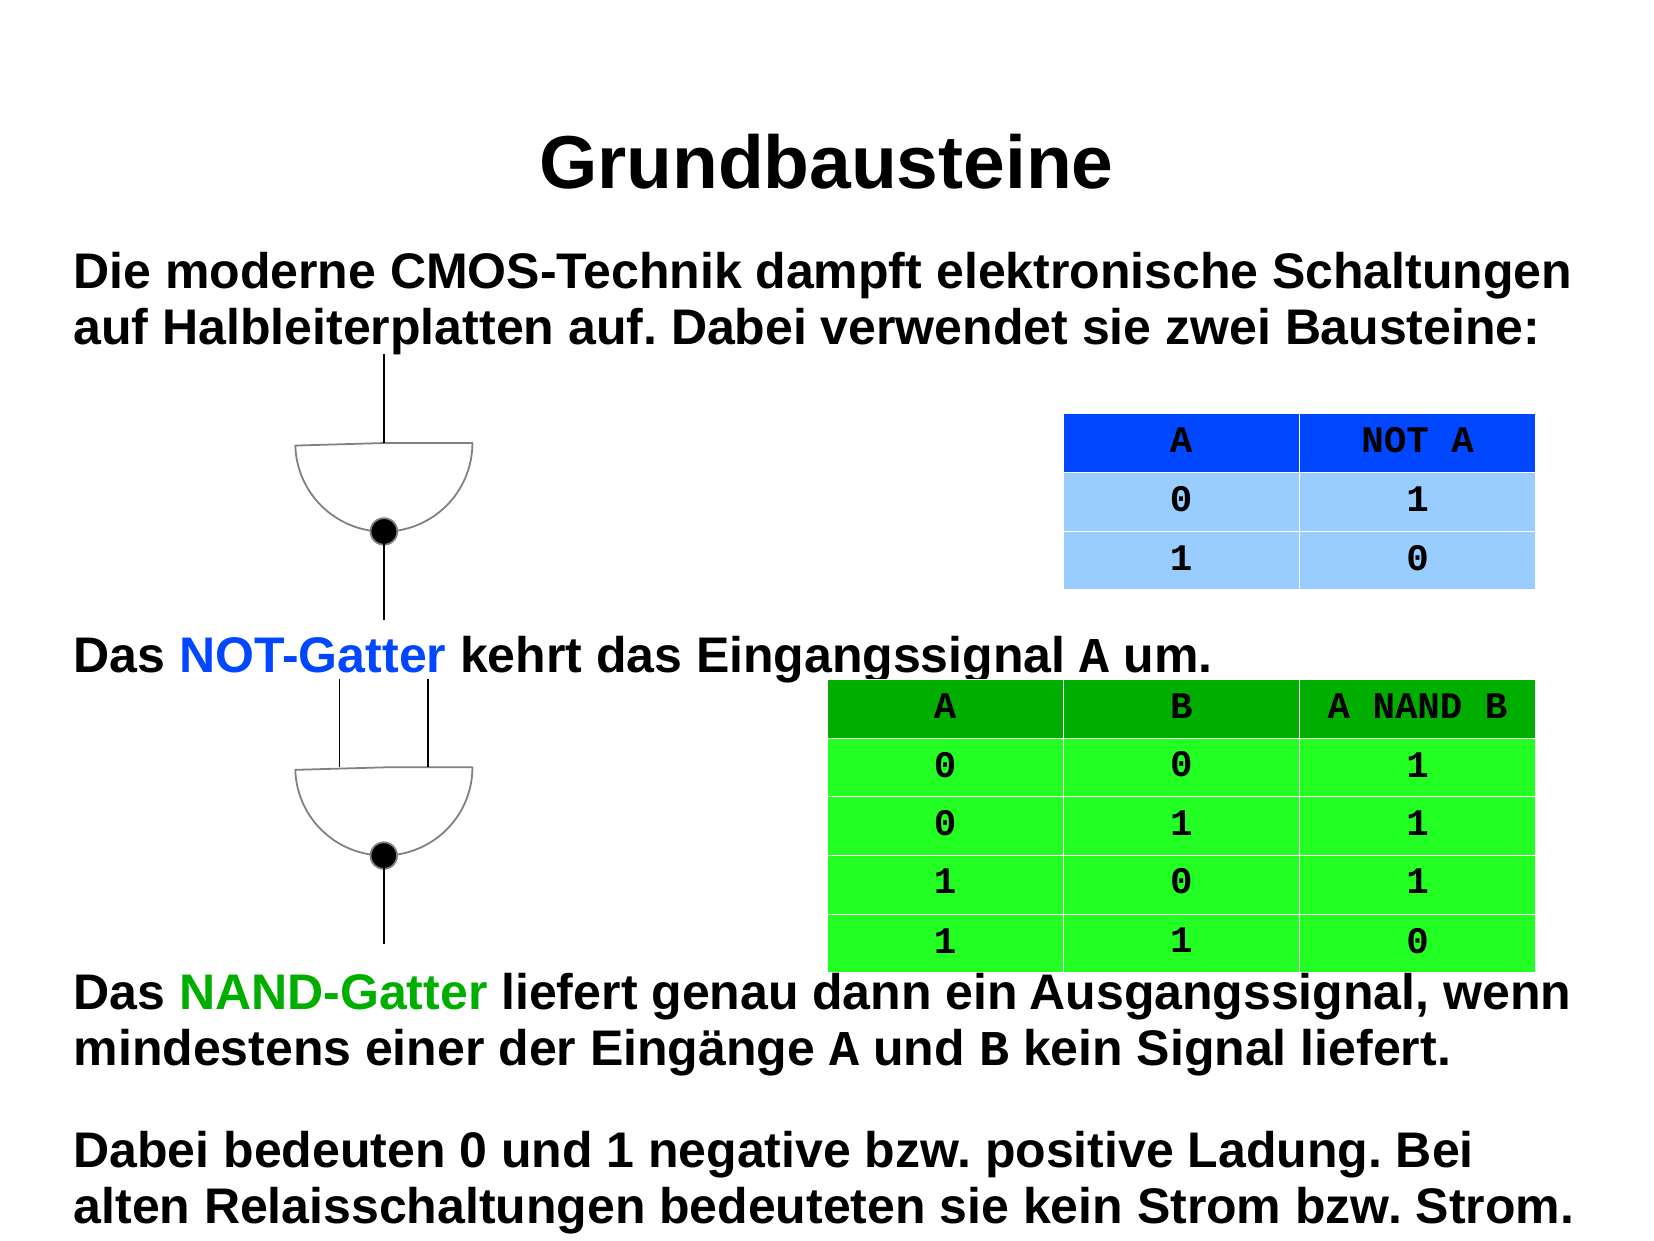

# Grundbausteine
Die moderne CMOS-Technik dampft elektronische Schaltungen auf Halbleiterplatten auf. Dabei verwendet sie zwei Bausteine:
| A | NOT A |
| --- | --- |
| 0 | 1 |
| 1 | 0 |
Das NOT-Gatter kehrt das Eingangssignal A um.
| A | B | A NAND B |
| --- | --- | --- |
| 0 | 0 | 1 |
| 0 | 1 | 1 |
| 1 | 0 | 1 |
| 1 | 1 | 0 |
Das NAND-Gatter liefert genau dann ein Ausgangssignal, wenn mindestens einer der Eingänge A und B kein Signal liefert.
Dabei bedeuten 0 und 1 negative bzw. positive Ladung. Bei alten Relaisschaltungen bedeuteten sie kein Strom bzw. Strom.